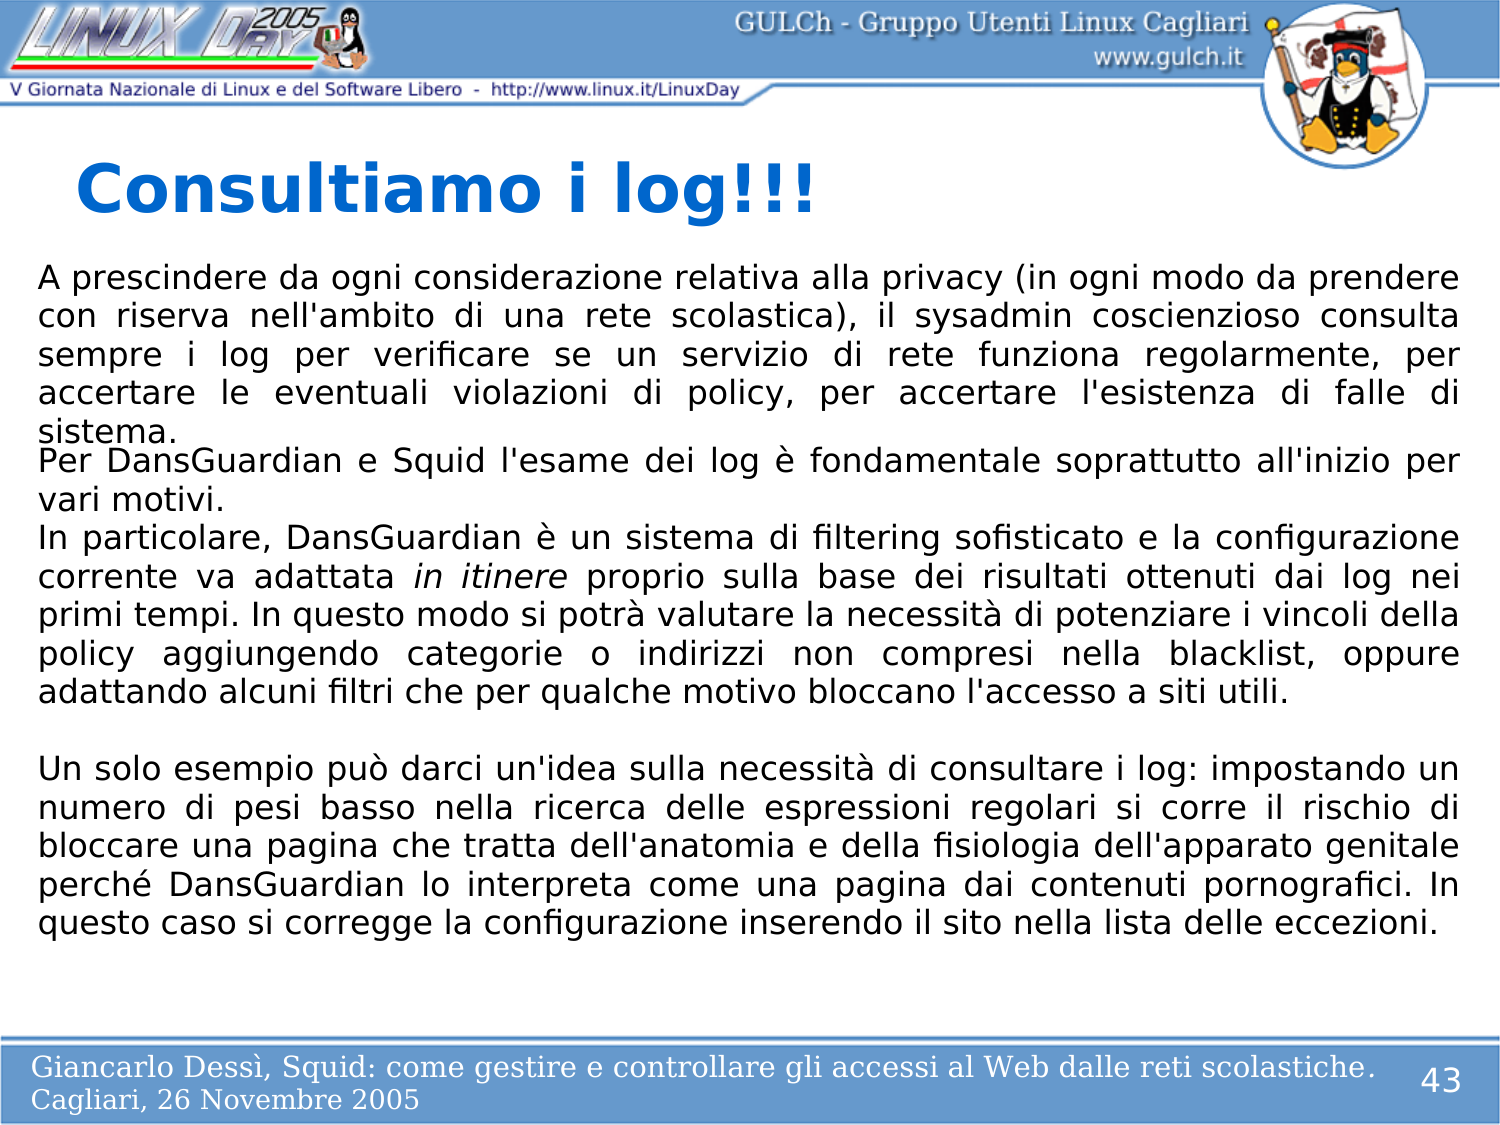

Consultiamo i log!!!
A prescindere da ogni considerazione relativa alla privacy (in ogni modo da prendere con riserva nell'ambito di una rete scolastica), il sysadmin coscienzioso consulta sempre i log per verificare se un servizio di rete funziona regolarmente, per accertare le eventuali violazioni di policy, per accertare l'esistenza di falle di sistema.
Per DansGuardian e Squid l'esame dei log è fondamentale soprattutto all'inizio per vari motivi.
In particolare, DansGuardian è un sistema di filtering sofisticato e la configurazione corrente va adattata in itinere proprio sulla base dei risultati ottenuti dai log nei primi tempi. In questo modo si potrà valutare la necessità di potenziare i vincoli della policy aggiungendo categorie o indirizzi non compresi nella blacklist, oppure adattando alcuni filtri che per qualche motivo bloccano l'accesso a siti utili.
Un solo esempio può darci un'idea sulla necessità di consultare i log: impostando un numero di pesi basso nella ricerca delle espressioni regolari si corre il rischio di bloccare una pagina che tratta dell'anatomia e della fisiologia dell'apparato genitale perché DansGuardian lo interpreta come una pagina dai contenuti pornografici. In questo caso si corregge la configurazione inserendo il sito nella lista delle eccezioni.